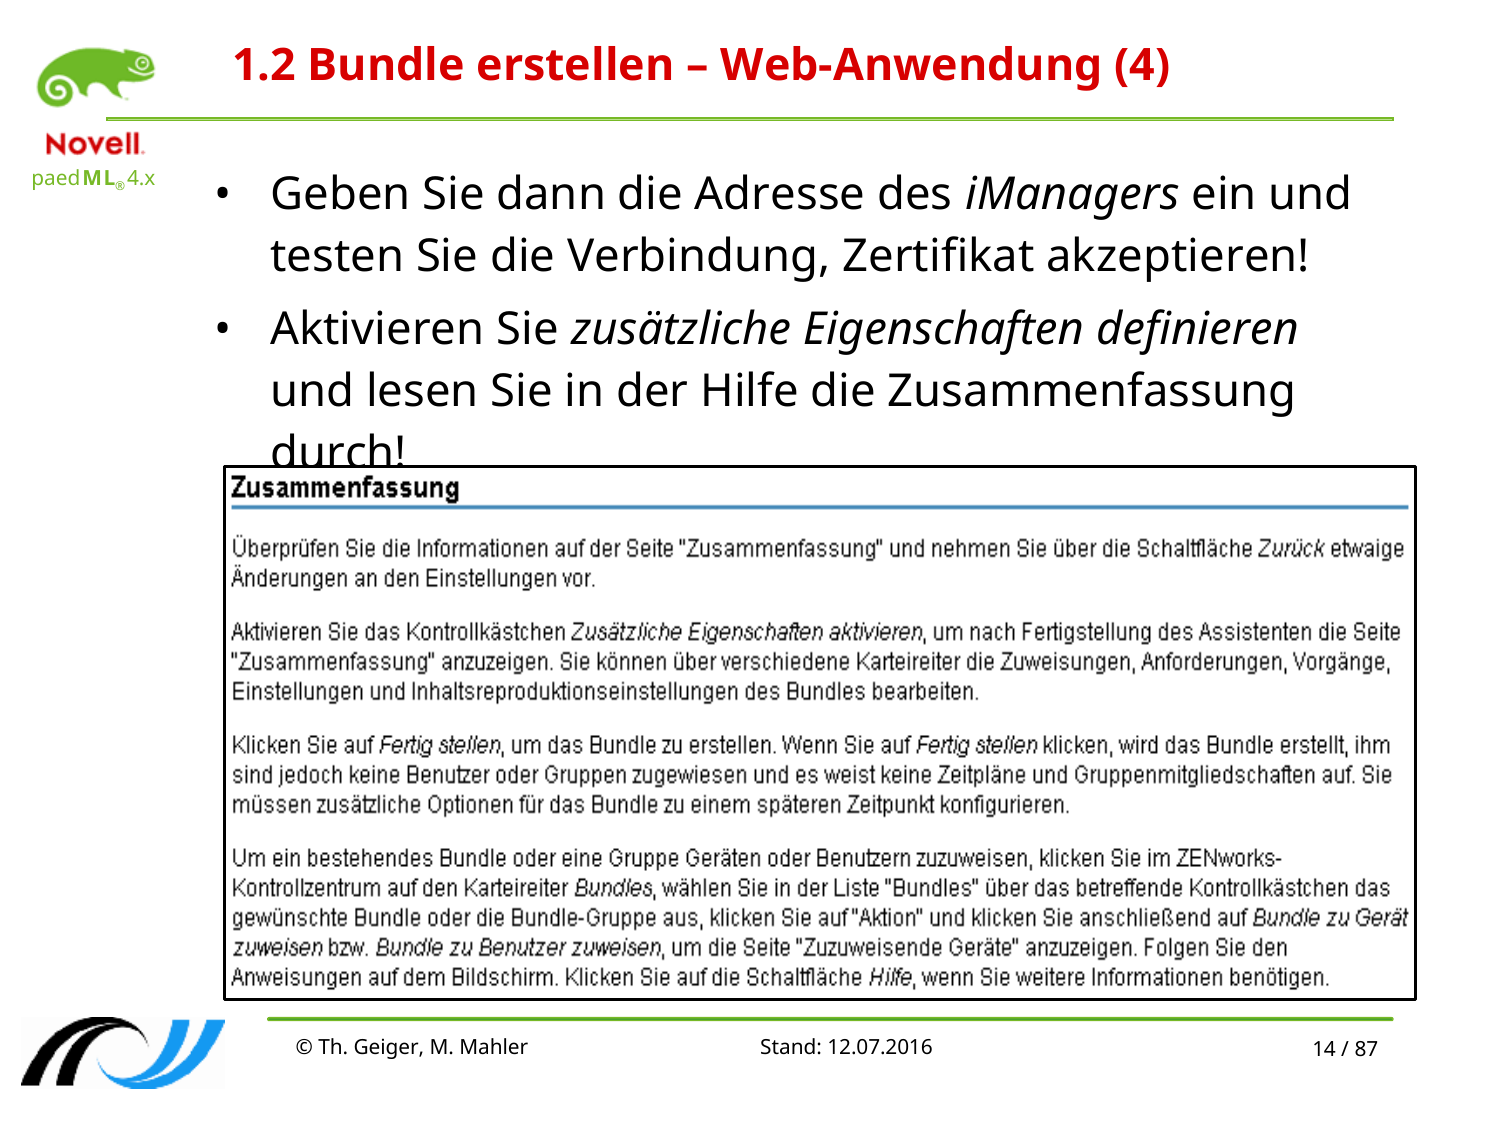

# 1.2 Bundle erstellen – Web-Anwendung (4)
Geben Sie dann die Adresse des iManagers ein und testen Sie die Verbindung, Zertifikat akzeptieren!
Aktivieren Sie zusätzliche Eigenschaften definieren und lesen Sie in der Hilfe die Zusammenfassung durch!
© Th. Geiger, M. Mahler
12.07.2016
14